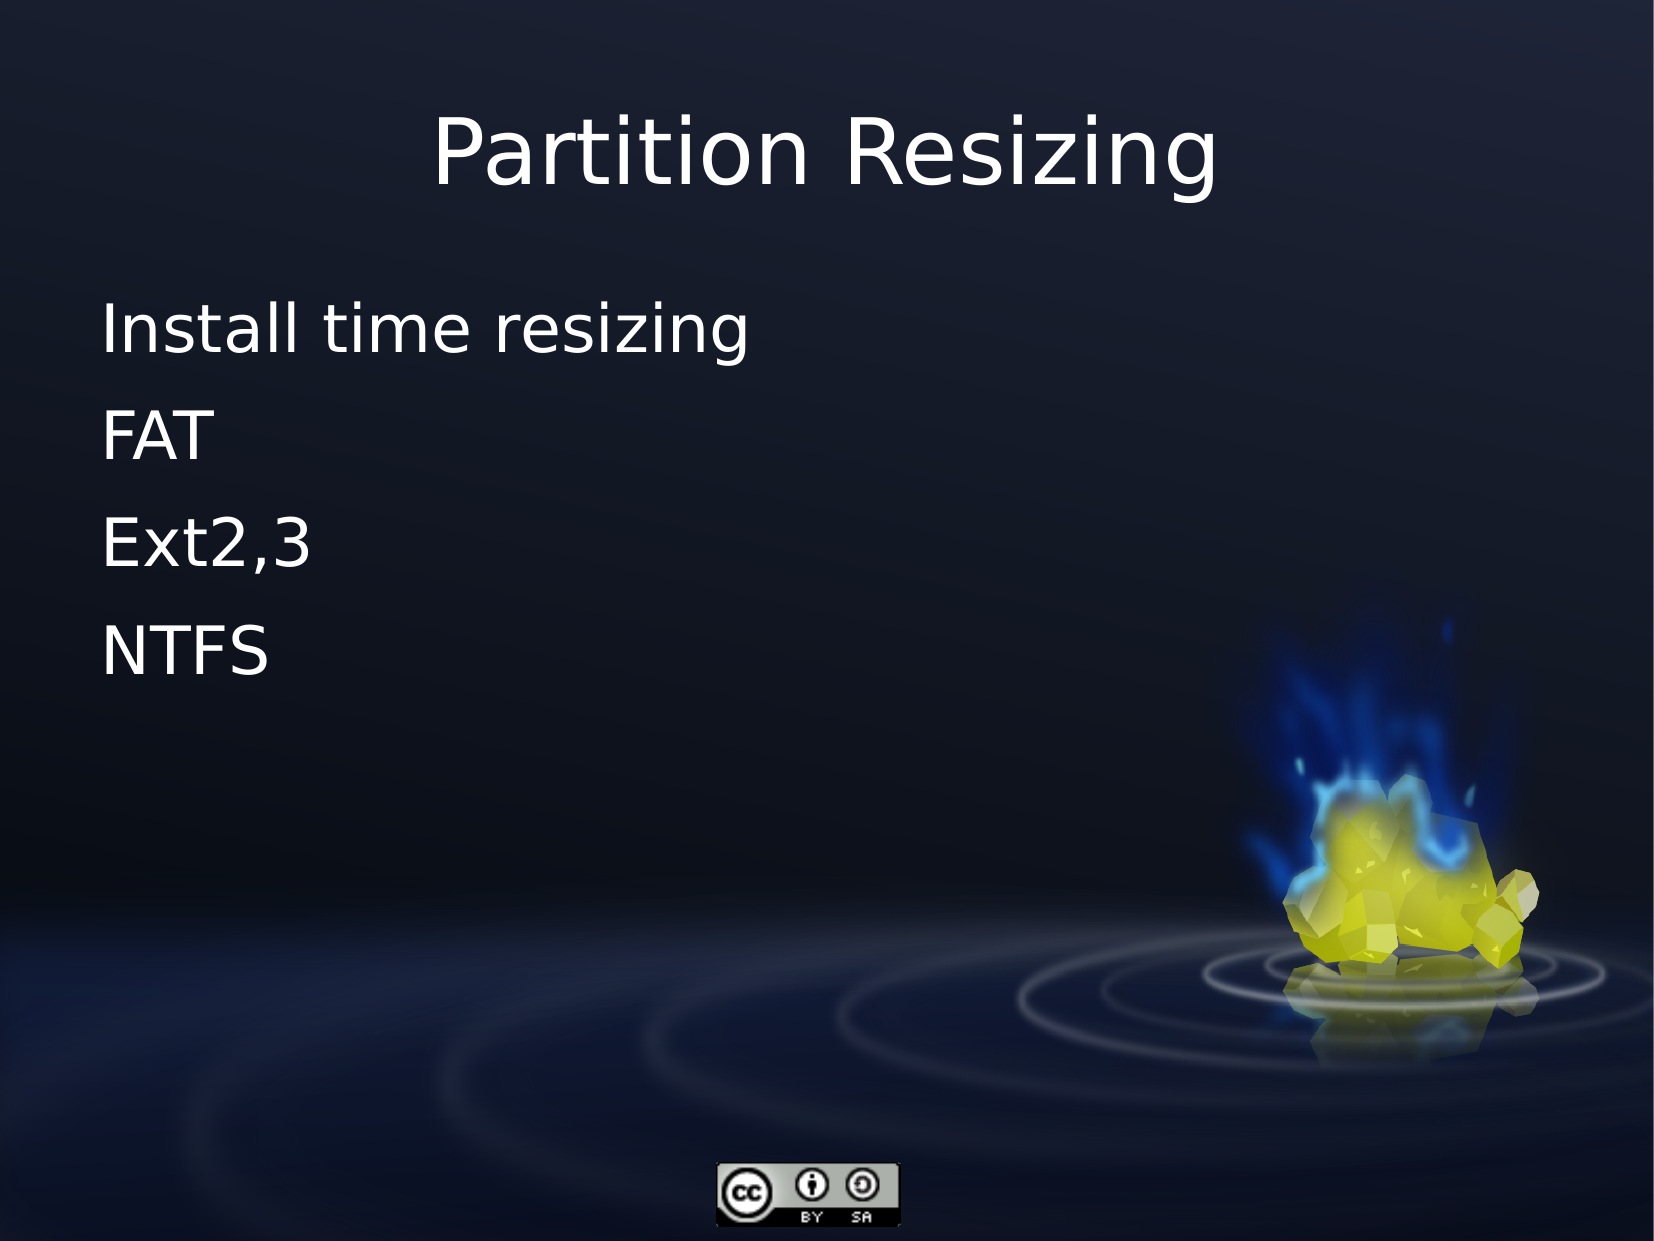

# Partition Resizing
Install time resizing
FAT
Ext2,3
NTFS